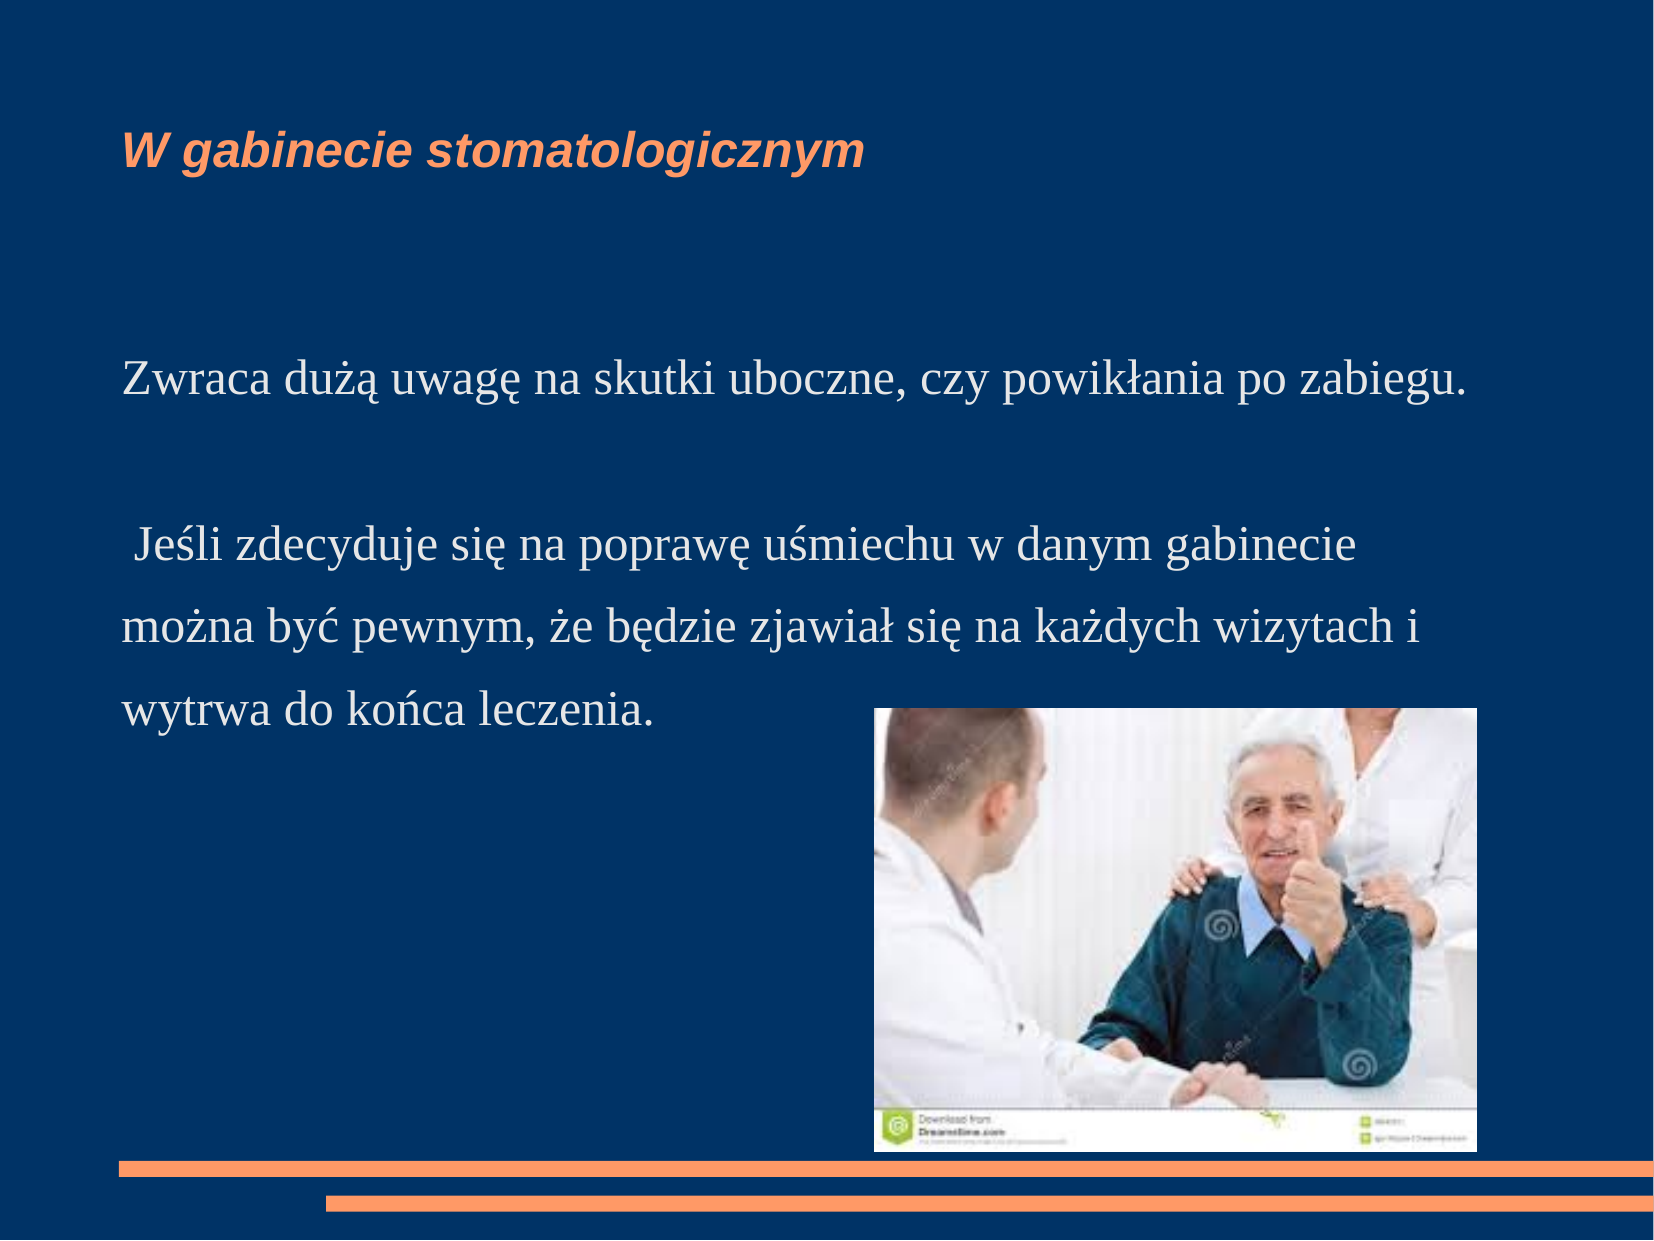

# W gabinecie stomatologicznym
Zwraca dużą uwagę na skutki uboczne, czy powikłania po zabiegu.
 Jeśli zdecyduje się na poprawę uśmiechu w danym gabinecie
można być pewnym, że będzie zjawiał się na każdych wizytach i wytrwa do końca leczenia.